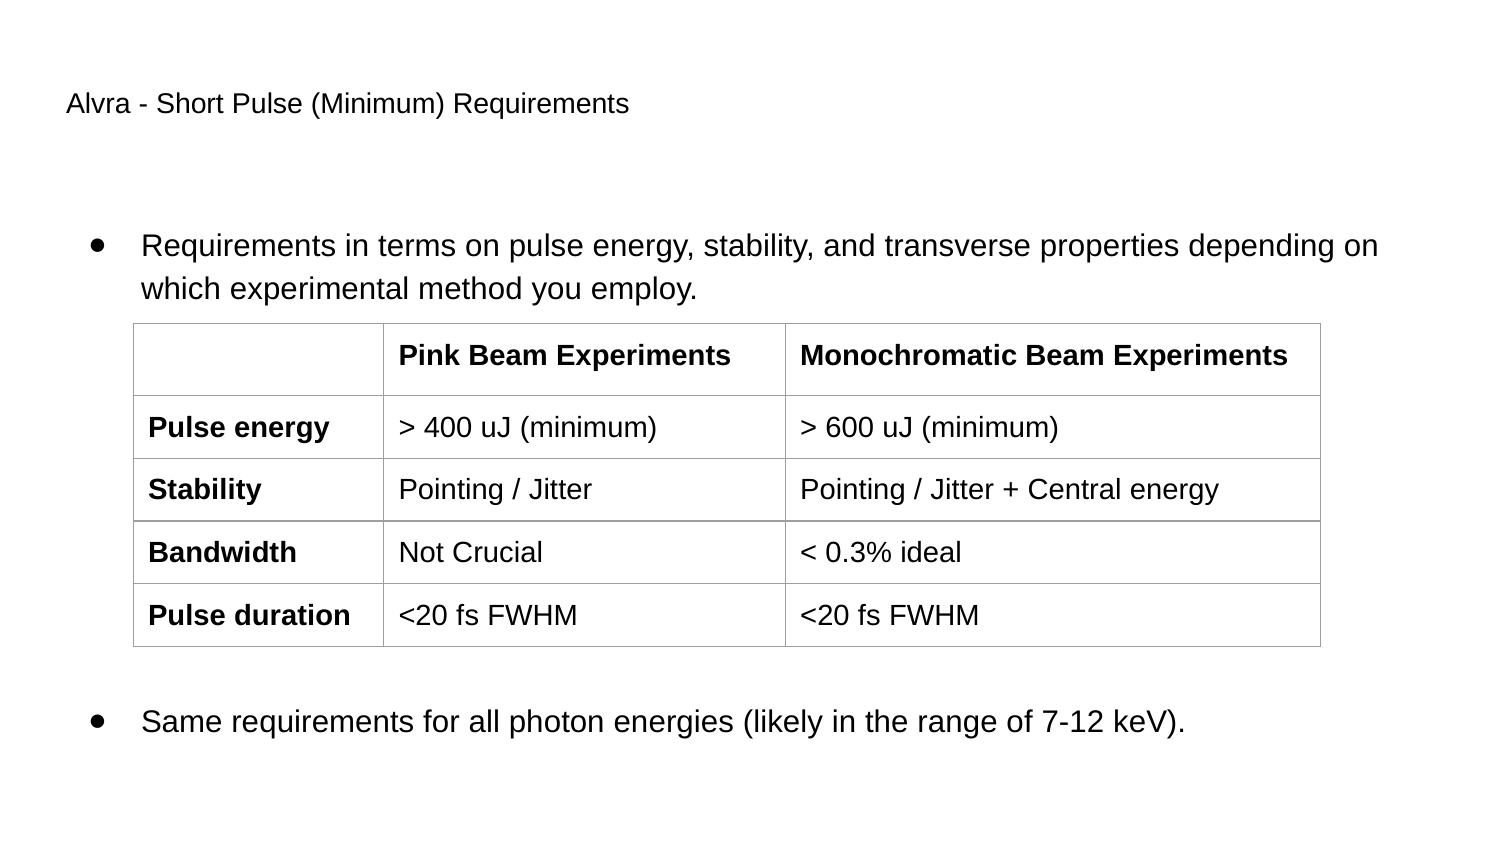

# Alvra - Short Pulse (Minimum) Requirements
Requirements in terms on pulse energy, stability, and transverse properties depending on which experimental method you employ.
Same requirements for all photon energies (likely in the range of 7-12 keV).
| | Pink Beam Experiments | Monochromatic Beam Experiments |
| --- | --- | --- |
| Pulse energy | > 400 uJ (minimum) | > 600 uJ (minimum) |
| Stability | Pointing / Jitter | Pointing / Jitter + Central energy |
| Bandwidth | Not Crucial | < 0.3% ideal |
| Pulse duration | <20 fs FWHM | <20 fs FWHM |